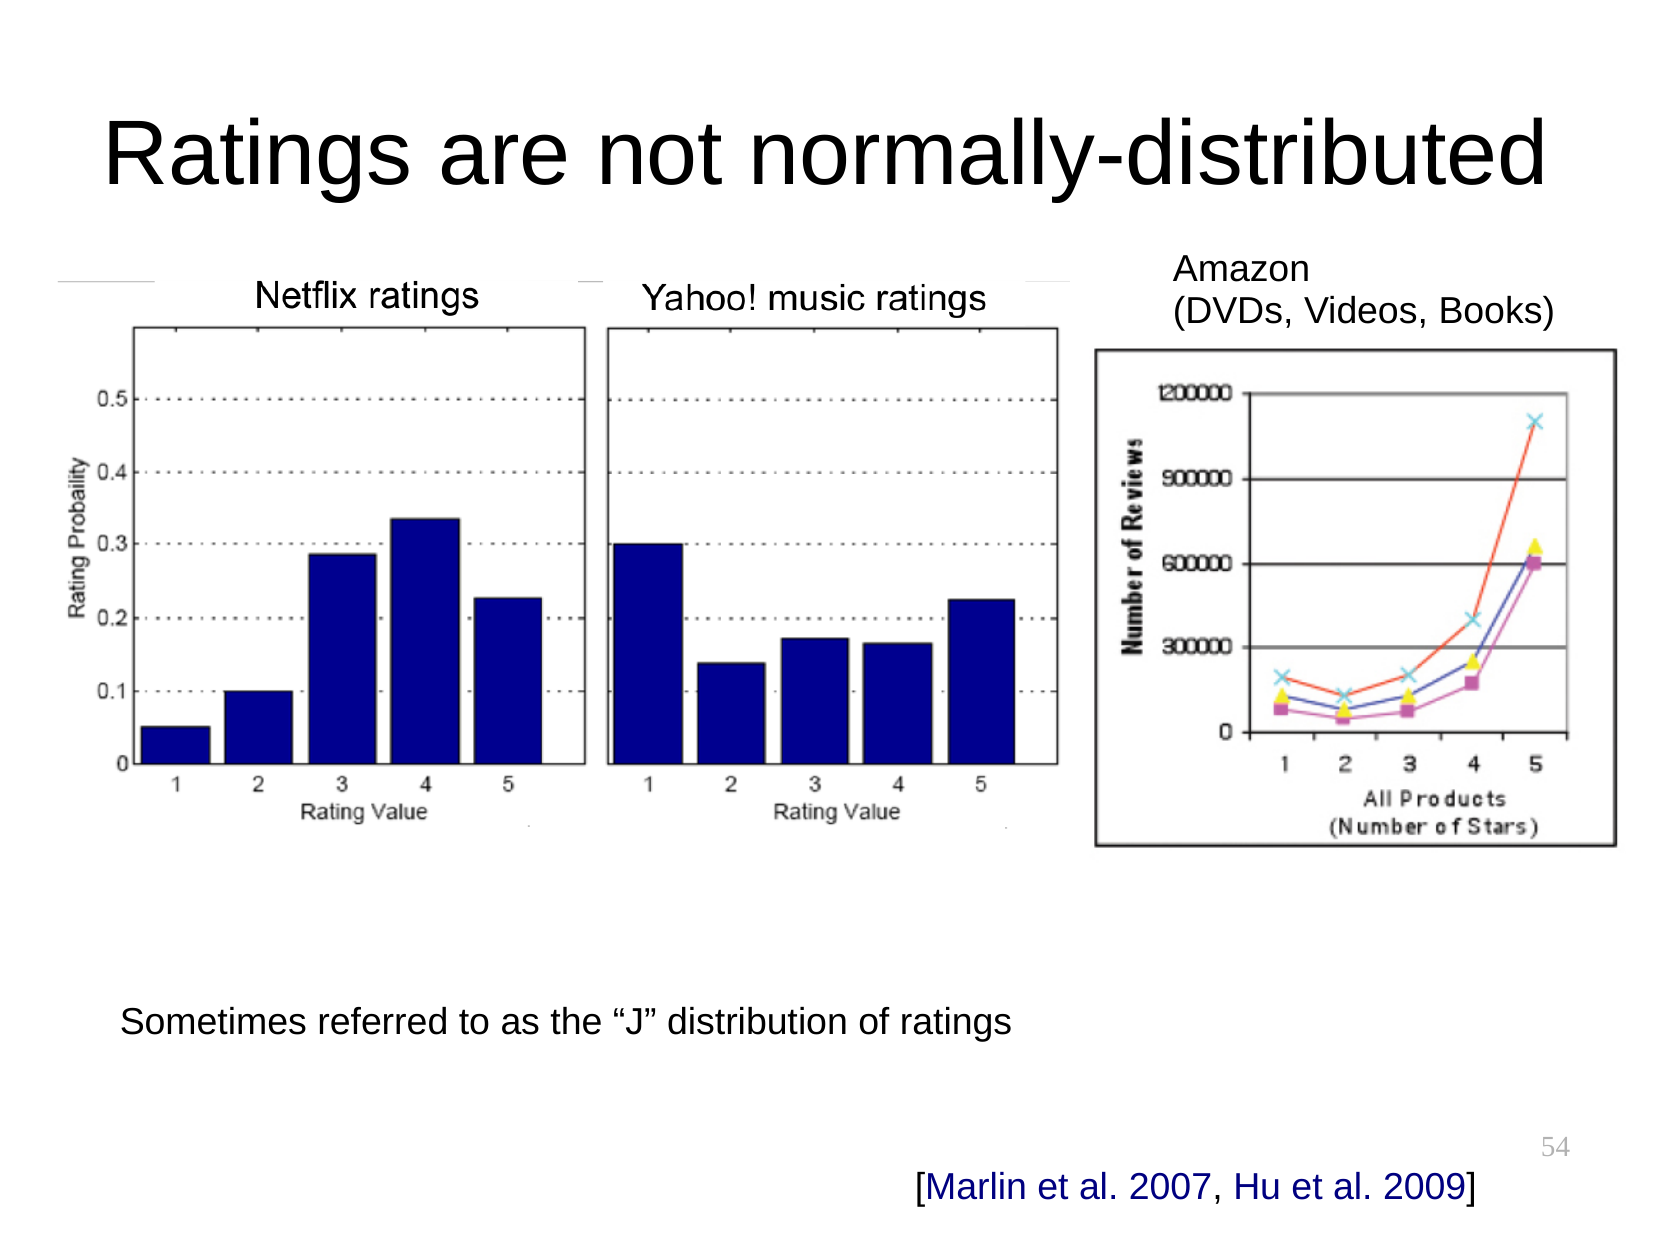

# Ratings are not normally-distributed
Amazon
(DVDs, Videos, Books)
Sometimes referred to as the “J” distribution of ratings
54
[Marlin et al. 2007, Hu et al. 2009]